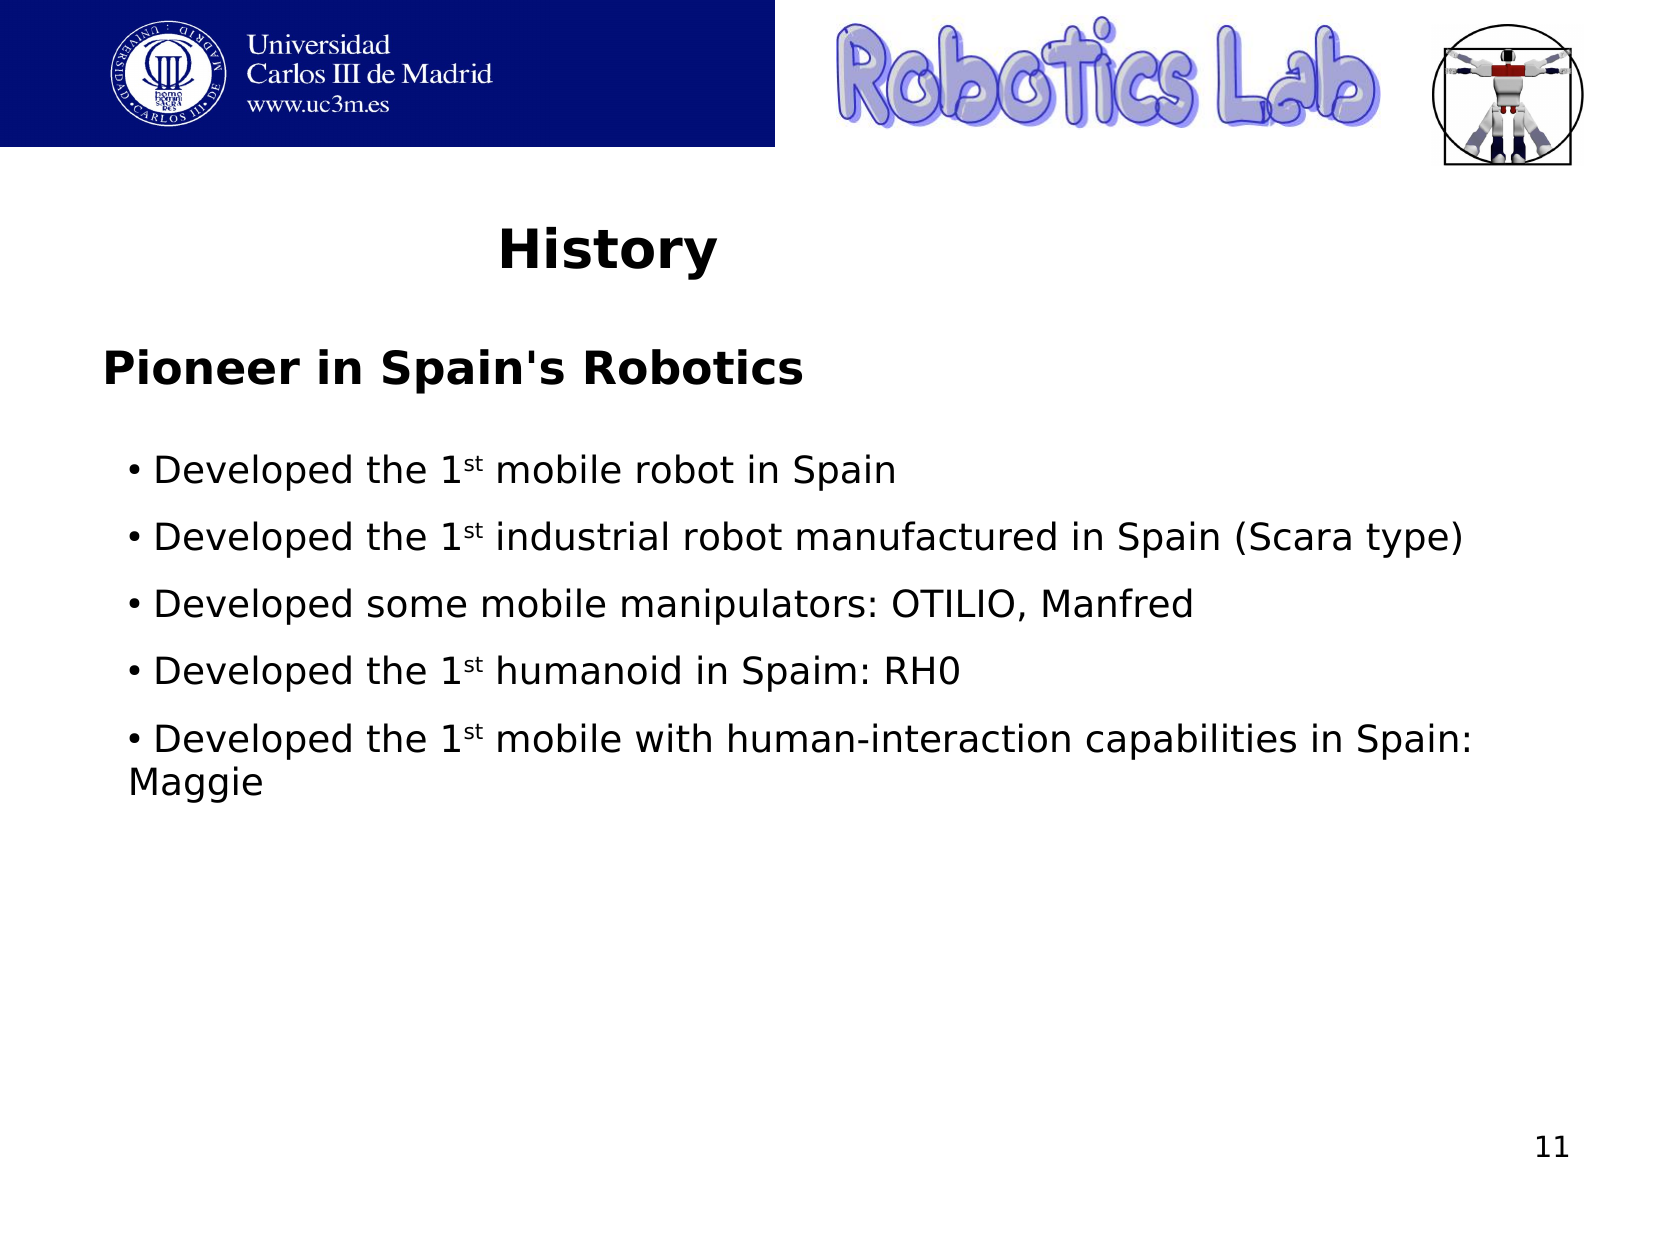

# Estructura Interdisciplinar e Internacional
 History
Pioneer in Spain's Robotics
 Developed the 1st mobile robot in Spain
 Developed the 1st industrial robot manufactured in Spain (Scara type)
 Developed some mobile manipulators: OTILIO, Manfred
 Developed the 1st humanoid in Spaim: RH0
 Developed the 1st mobile with human-interaction capabilities in Spain: Maggie
11